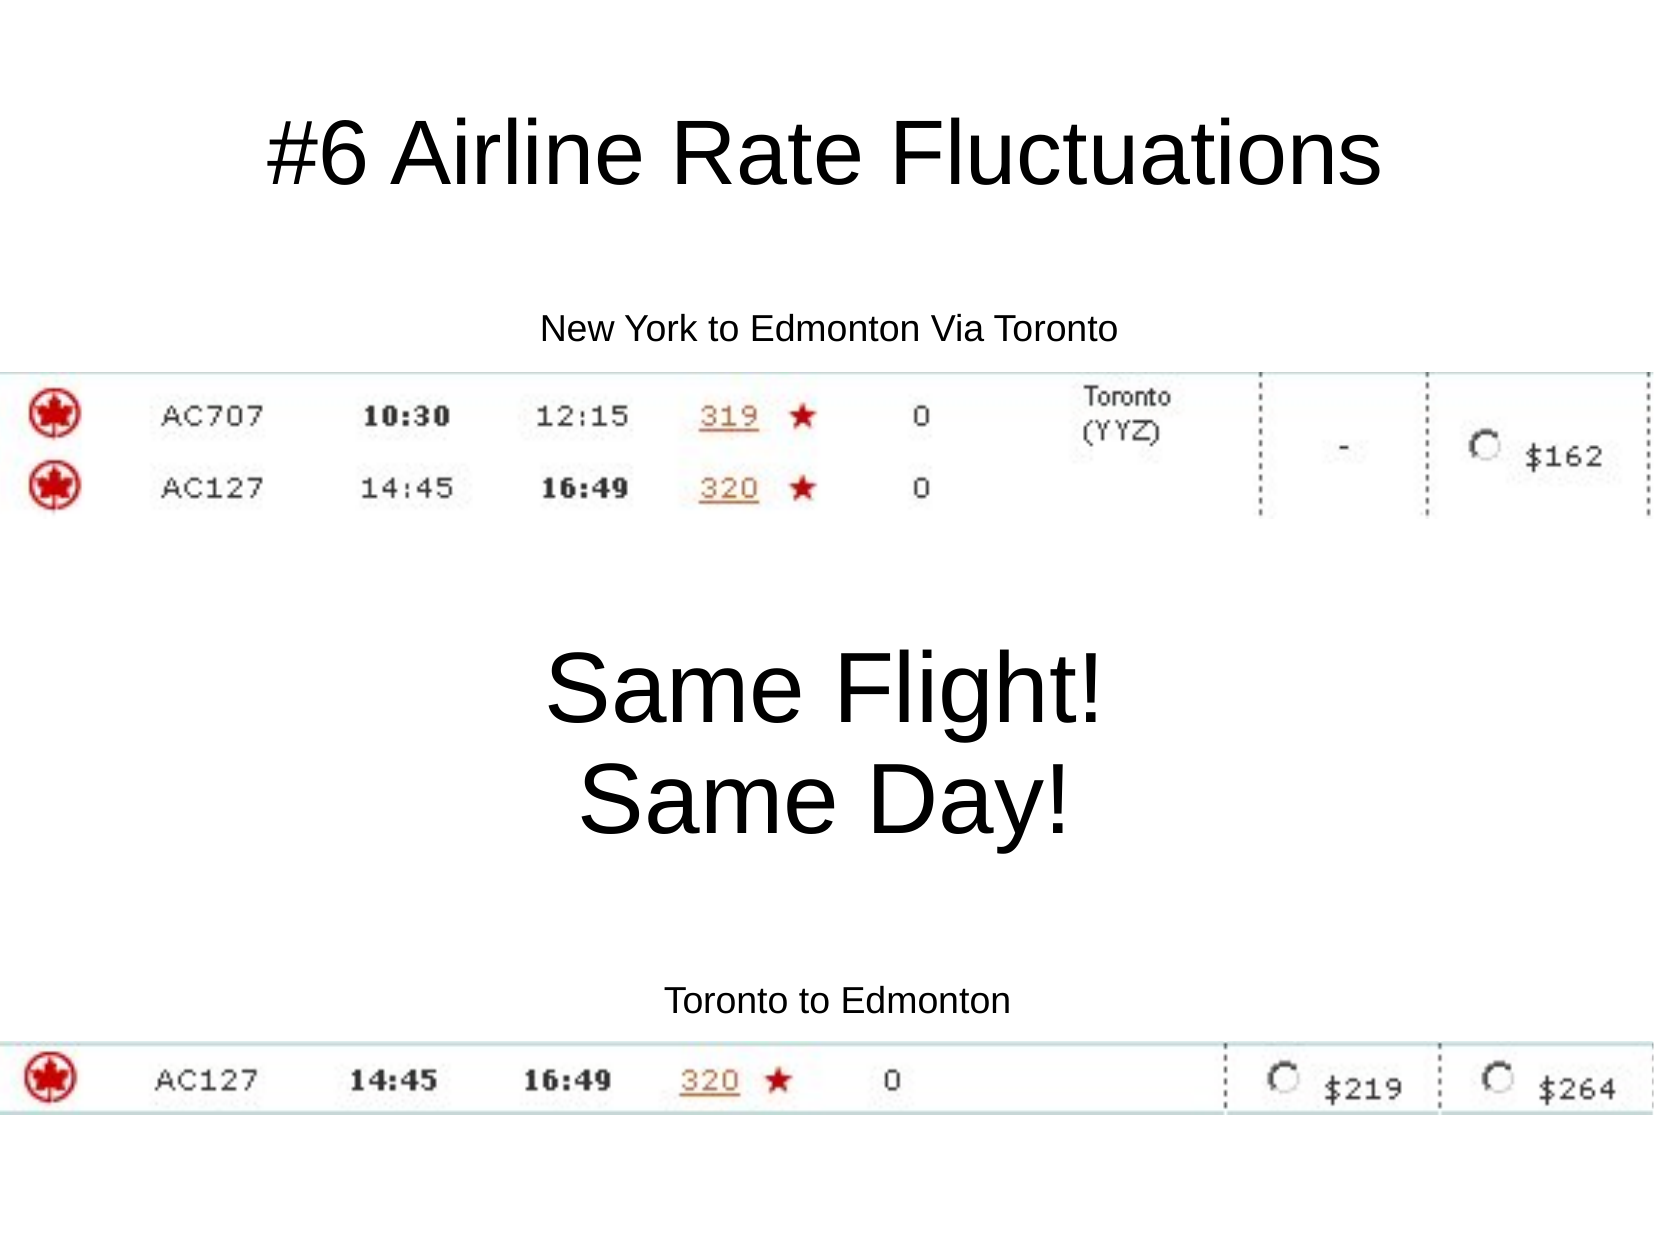

# #6 Airline Rate Fluctuations
New York to Edmonton Via Toronto
Same Flight! Same Day!
Toronto to Edmonton